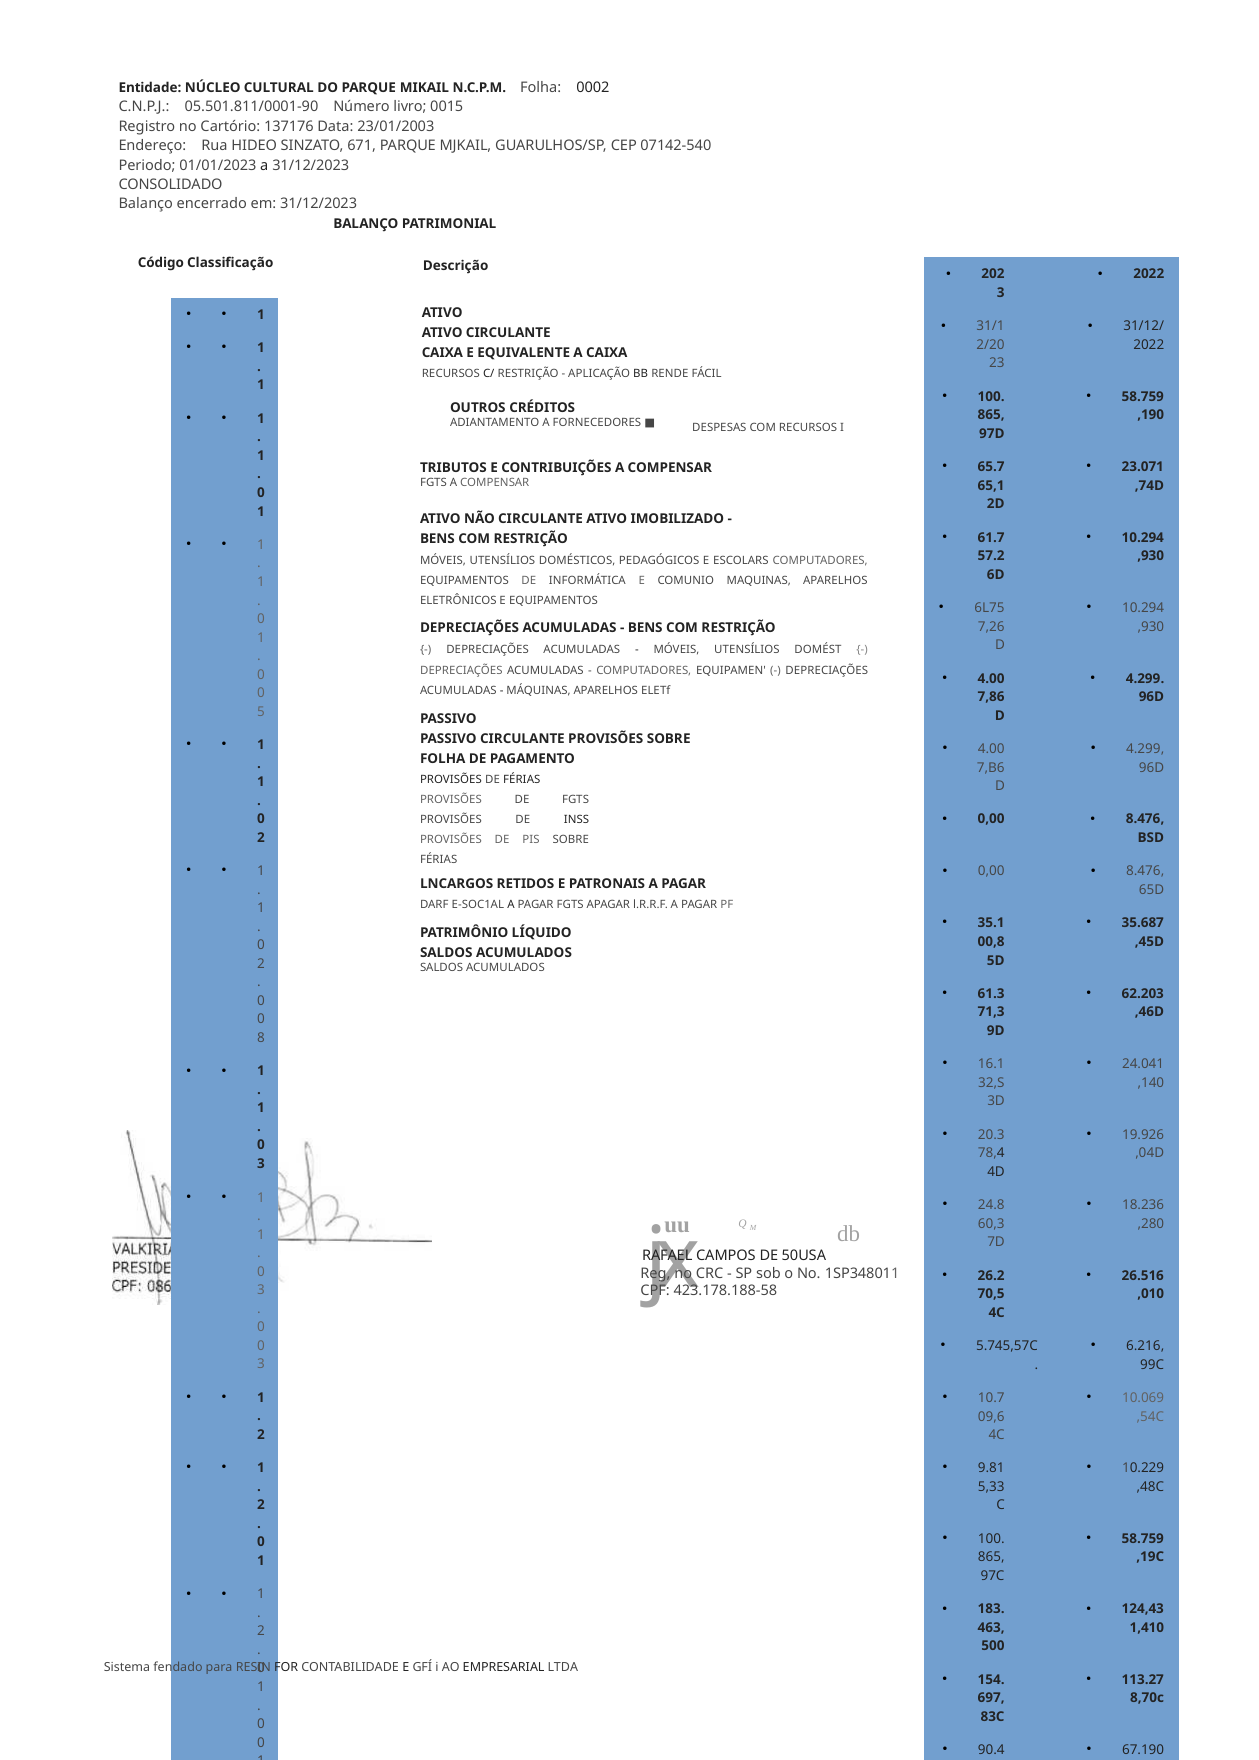

Entidade: NÚCLEO CULTURAL DO PARQUE MIKAIl N.C.P.M. Folha: 0002
C.N.P.J.: 05.501.811/0001-90 Número livro; 0015
Registro no Cartório: 137176 Data: 23/01/2003
Endereço: Rua HIDEO SINZATO, 671, PARQUE MJKAIL, GUARULHOS/SP, CEP 07142-540
Periodo; 01/01/2023 a 31/12/2023
CONSOLIDADO
Balanço encerrado em: 31/12/2023
BALANÇO PATRIMONIAL
Código Classificação
Descrição
| 2023 | 2022 |
| --- | --- |
| 31/12/2023 | 31/12/2022 |
| 100.865,97D | 58.759,190 |
| 65.765,12D | 23.071,74D |
| 61.757.26D | 10.294,930 |
| 6L757,26D | 10.294,930 |
| 4.007,86D | 4.299.96D |
| 4.007,B6D | 4.299,96D |
| 0,00 | 8.476,BSD |
| 0,00 | 8.476,65D |
| 35.100,85D | 35.687,45D |
| 61.371,39D | 62.203,46D |
| 16.132,S3D | 24.041,140 |
| 20.378,44D | 19.926,04D |
| 24.860,37D | 18.236,280 |
| 26.270,54C | 26.516,010 |
| 5.745,57C . | 6.216,99C |
| 10.709,64C | 10.069,54C |
| 9.815,33C | 10.229,48C |
| 100.865,97C | 58.759,19C |
| 183.463,500 | 124,431,410 |
| 154.697,83C | 113.278,70c |
| 90.485,84C | 67.190.82C |
| 14,723,97C | 9.889,49C |
| 47.825,S8C | 35.143.36C |
| 1.662,44C | 1.055,03c |
| 28.765,670 | 11.152,71C |
| 22.663,63C | 7.394,20C |
| 6.102,04C | 0,00 |
| 0,00 | 3.758.51C |
| 82.597,530 | 65.672.22D |
| 82.597,530 | 65.672,22D |
| 82,597,53D | 65.672,22D |
| \!0 ATIVO E PASSIVO O VALOR | |
| 1E RESOLUÇÃO 2019/NBCTGEC. | |
| 1 | 1 |
| --- | --- |
| 2 | 1.1 |
| 3 | 1.1.01 |
| 26 | 1.1.01.005 |
| 6 | 1.1.02 |
| 200 | 1.1.02.008 |
| 9 | 1.1.03 |
| 21 | 1.1.03.003 |
| 12 | 1.2 |
| 13 | 1.2.01 |
| 15 | 1.2.01.001 |
| 16 | 1.2.01.002 |
| 363 | 1.2.01.003 |
| 18 | 1.2.02 |
| 19 | 1.2.02.001 |
| 382 | 1.2.02.002 |
| 383 | 1.2.02.003 |
| 22 | 2 |
| 23 | 2.1 |
| 129 | 2.1.03 |
| 130 | 2.1.03.001 |
| 132 | 2.1.03.003 |
| 133 | 2.1.03.004 |
| 347 | 2.1.03,006 |
| 134 | 2.1.04 |
| 135 | 2.1.04,001 |
| 190 | 2.1.04.003 |
| 31 | 2.1.04.007 |
| 48 | 2.2 |
| 55 | 2.2.03 |
| 57 | 2.2.03.001 |
ATIVO
ATIVO CIRCULANTE
CAIXA E EQUIVALENTE A CAIXA
RECURSOS C/ RESTRIÇÃO - APLICAÇÃO BB RENDE FÁCIL
OUTROS CRÉDITOS
ADIANTAMENTO A FORNECEDORES ■
DESPESAS COM RECURSOS I
TRIBUTOS E CONTRIBUIÇÕES A COMPENSAR
FGTS A COMPENSAR
ATIVO NÃO CIRCULANTE ATIVO IMOBILIZADO - BENS COM RESTRIÇÃO
MÓVEIS, UTENSÍLIOS DOMÉSTICOS, PEDAGÓGICOS E ESCOLARS COMPUTADORES, EQUIPAMENTOS DE INFORMÁTICA E COMUNIO MAQUINAS, APARELHOS ELETRÔNICOS E EQUIPAMENTOS
DEPRECIAÇÕES ACUMULADAS - BENS COM RESTRIÇÃO
{-) DEPRECIAÇÕES ACUMULADAS - MÓVEIS, UTENSÍLIOS DOMÉST {-) DEPRECIAÇÕES ACUMULADAS - COMPUTADORES, EQUIPAMEN' (-) DEPRECIAÇÕES ACUMULADAS - MÁQUINAS, APARELHOS ELETf
PASSIVO
PASSIVO CIRCULANTE PROVISÕES SOBRE FOLHA DE PAGAMENTO
PROVISÕES DE FÉRIAS
PROVISÕES DE FGTS PROVISÕES DE INSS PROVISÕES DE PIS SOBRE FÉRIAS
LNCARGOS RETIDOS E PATRONAIS A PAGAR
DARF E-SOC1AL A PAGAR FGTS APAGAR l.R.R.F. A PAGAR PF
PATRIMÔNIO LÍQUIDO SALDOS ACUMULADOS
SALDOS ACUMULADOS
jx
uu
Q M
db
RAFAEL CAMPOS DE 50USA
Reg, no CRC - SP sob o No. 1SP348011 CPF: 423.178.188-58
Sistema fendado para RESIN FOR CONTABILIDADE E GFÍ i AO EMPRESARIAL LTDA